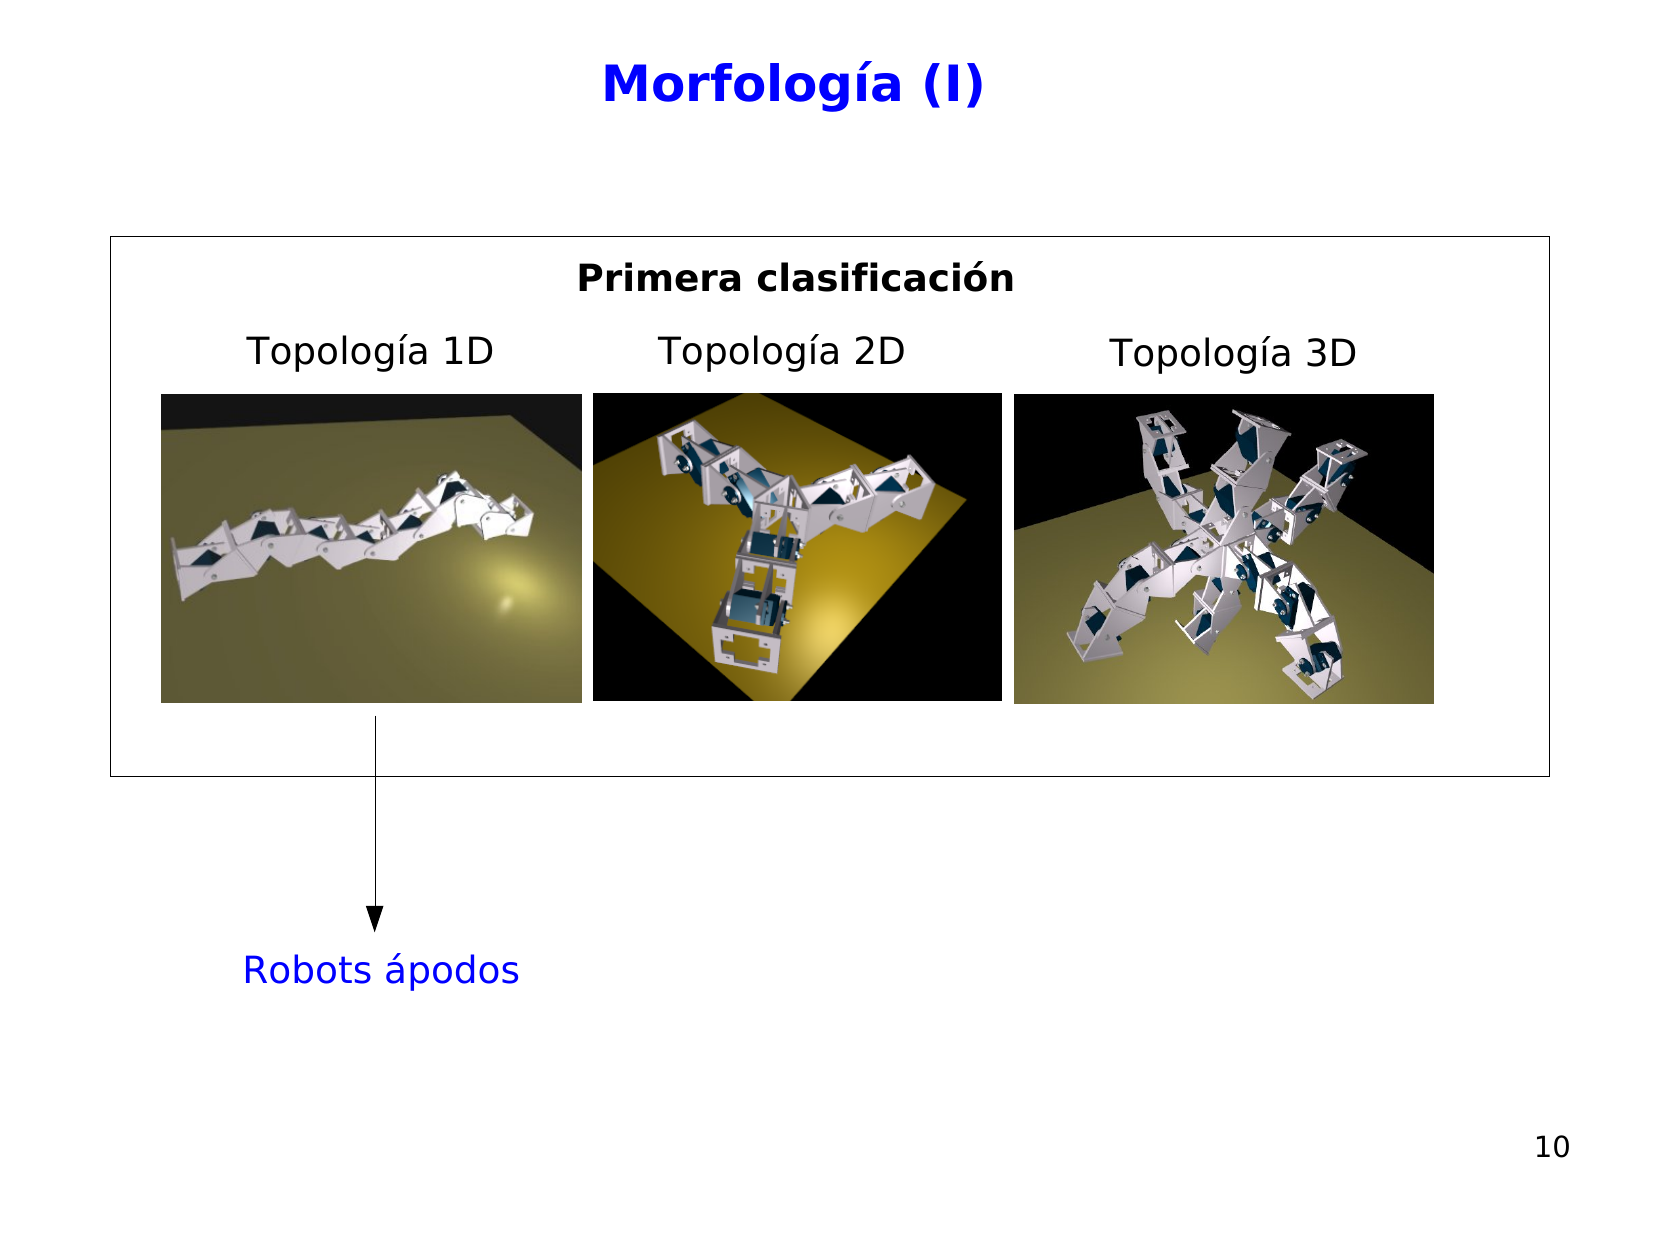

Morfología (I)
Primera clasificación
Topología 1D
Topología 2D
Topología 3D
Robots ápodos
10